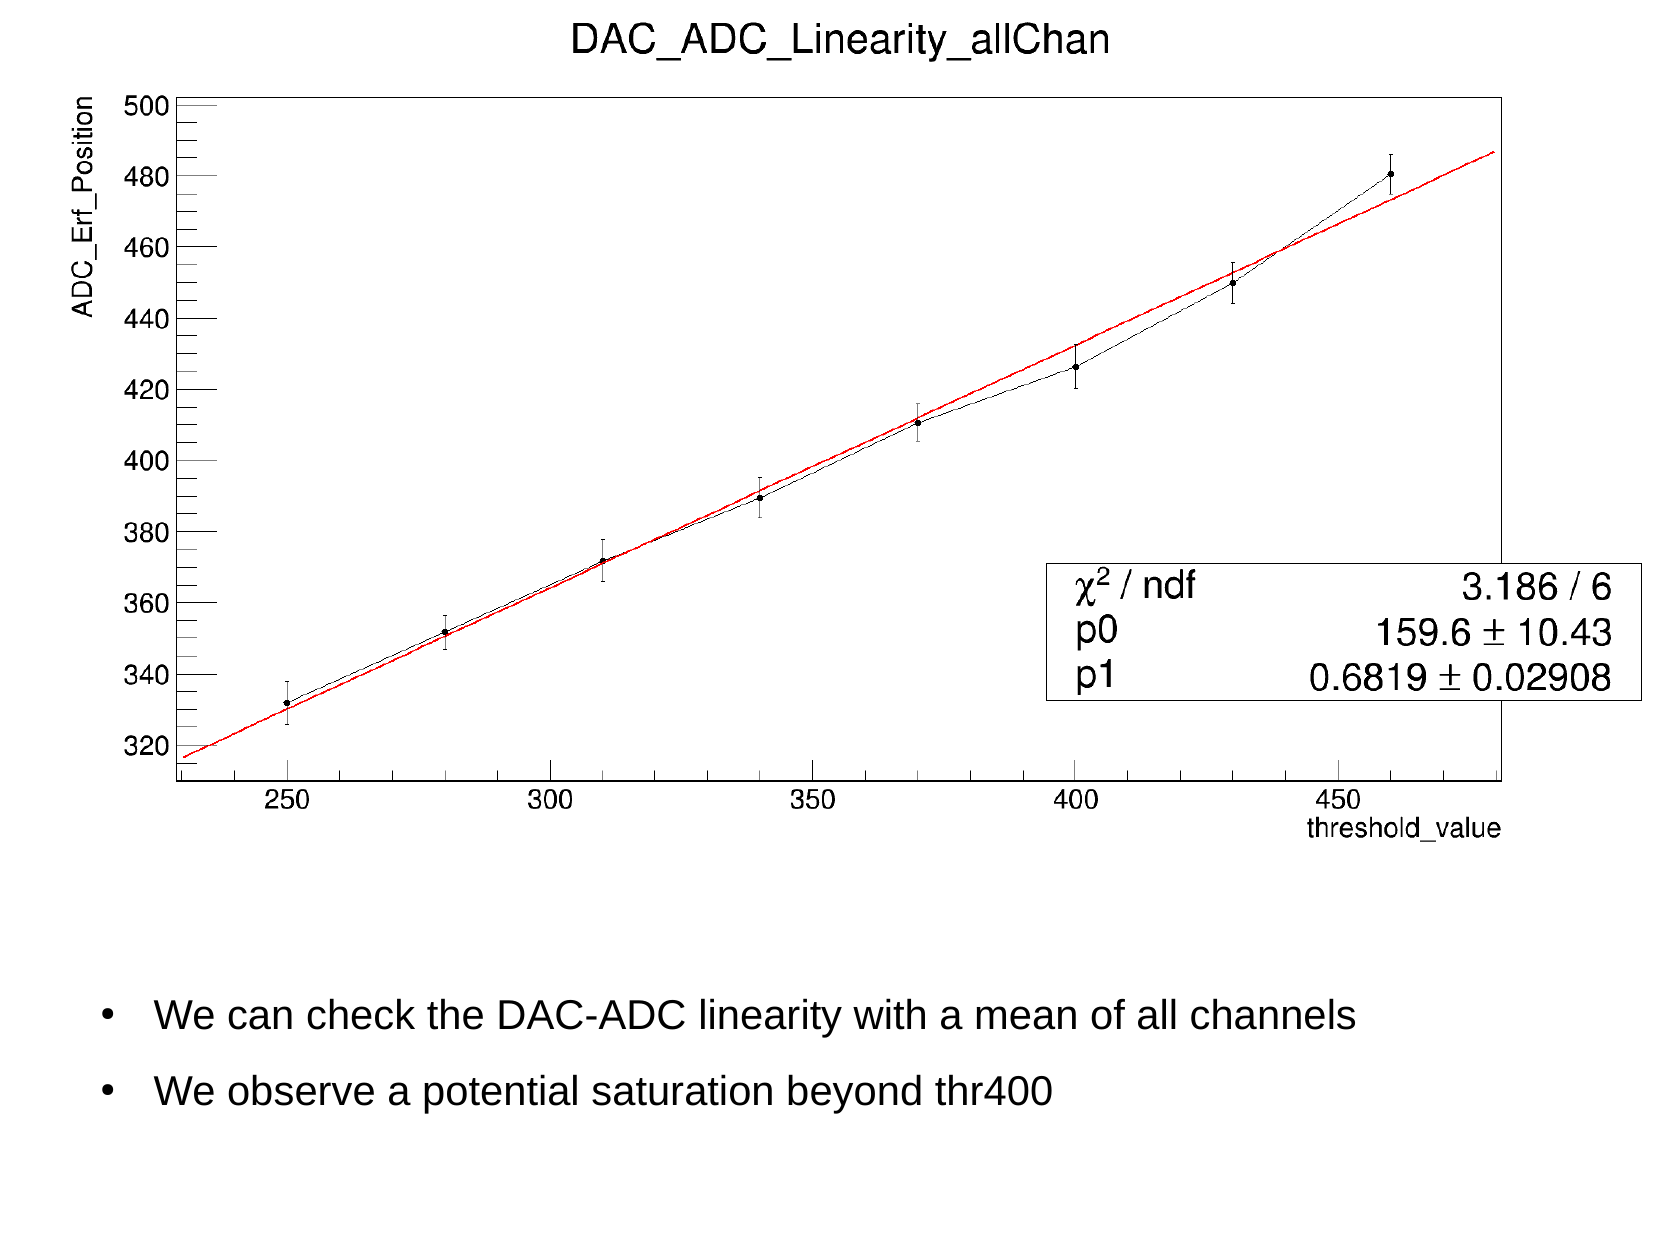

# We can check the DAC-ADC linearity with a mean of all channels
We observe a potential saturation beyond thr400